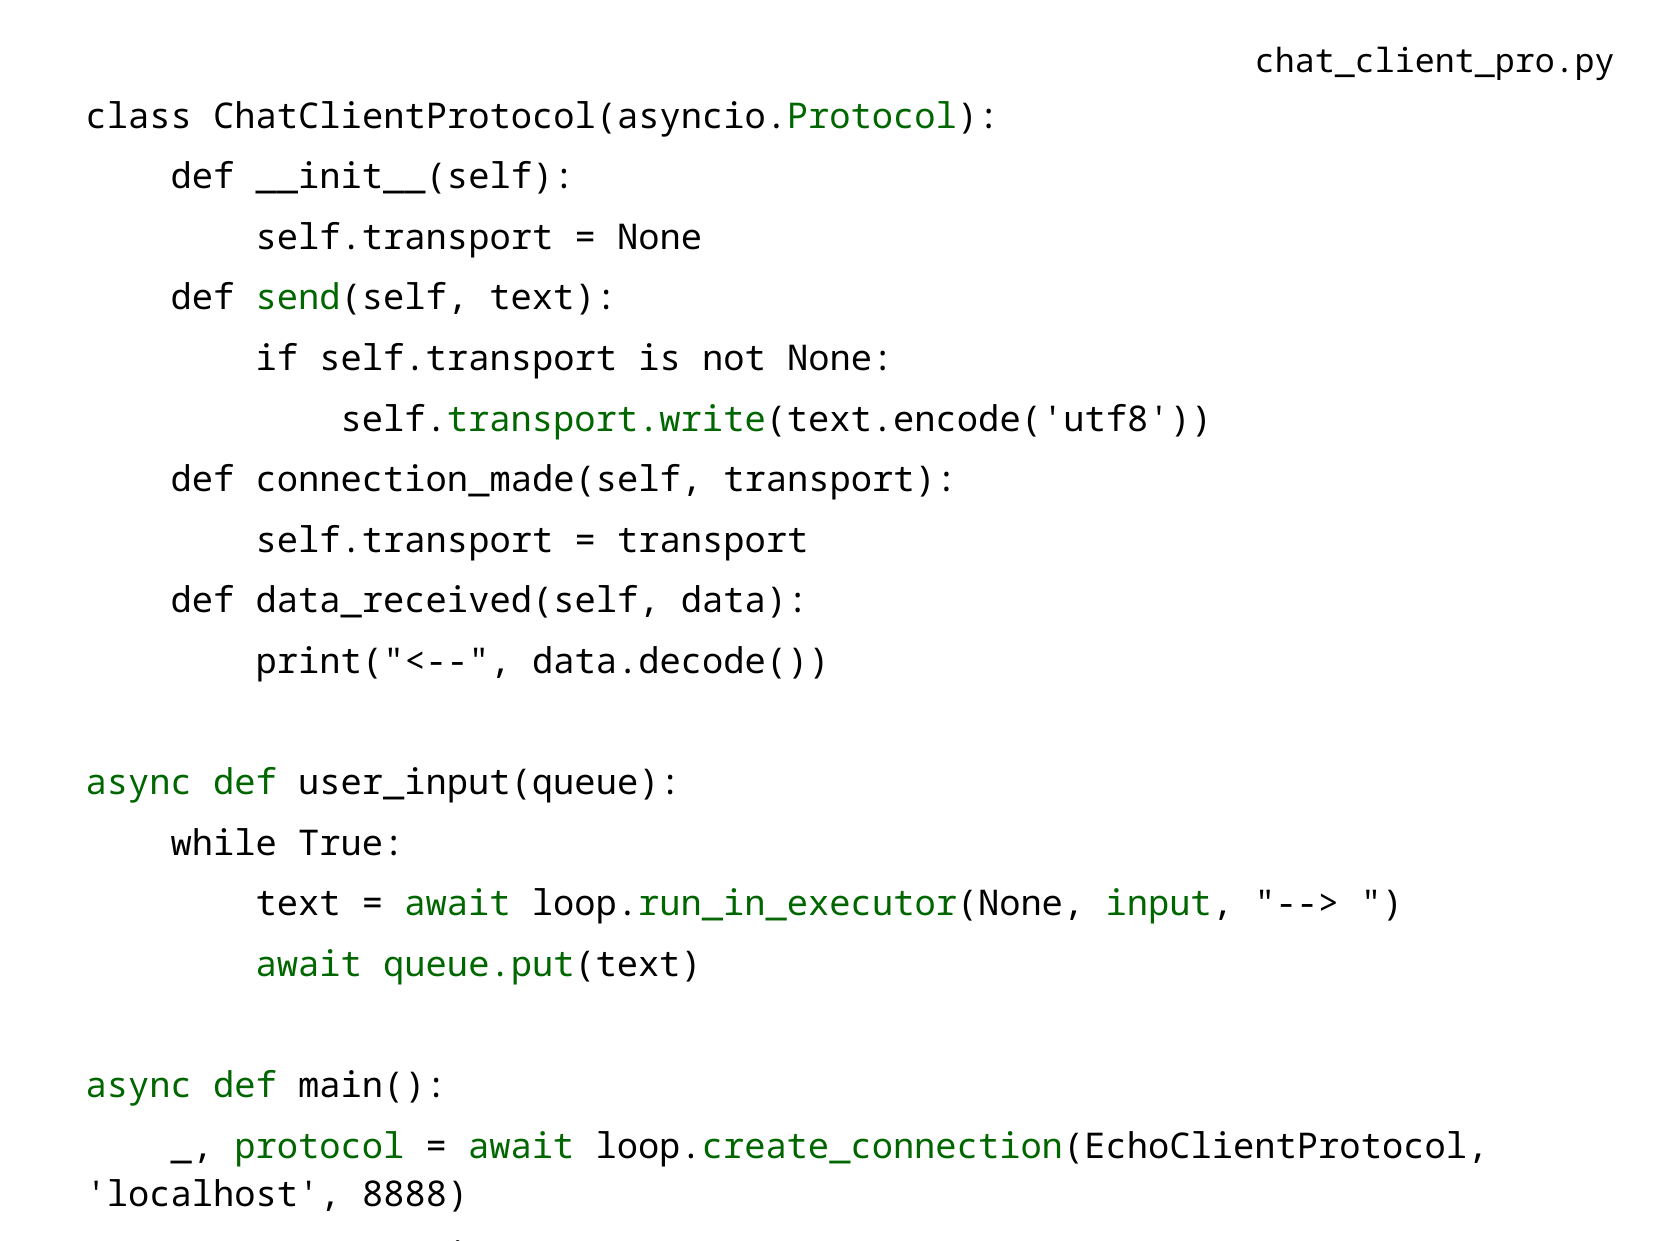

chat_client_pro.py
class ChatClientProtocol(asyncio.Protocol):
 def __init__(self):
 self.transport = None
 def send(self, text):
 if self.transport is not None:
 self.transport.write(text.encode('utf8'))
 def connection_made(self, transport):
 self.transport = transport
 def data_received(self, data):
 print("<--", data.decode())
async def user_input(queue):
 while True:
 text = await loop.run_in_executor(None, input, "--> ")
 await queue.put(text)
async def main():
 _, protocol = await loop.create_connection(EchoClientProtocol, 'localhost', 8888)
 queue = asyncio.Queue()
 loop.create_task(user_input(queue))
 while True:
 text = await queue.get()
 protocol.send(text)